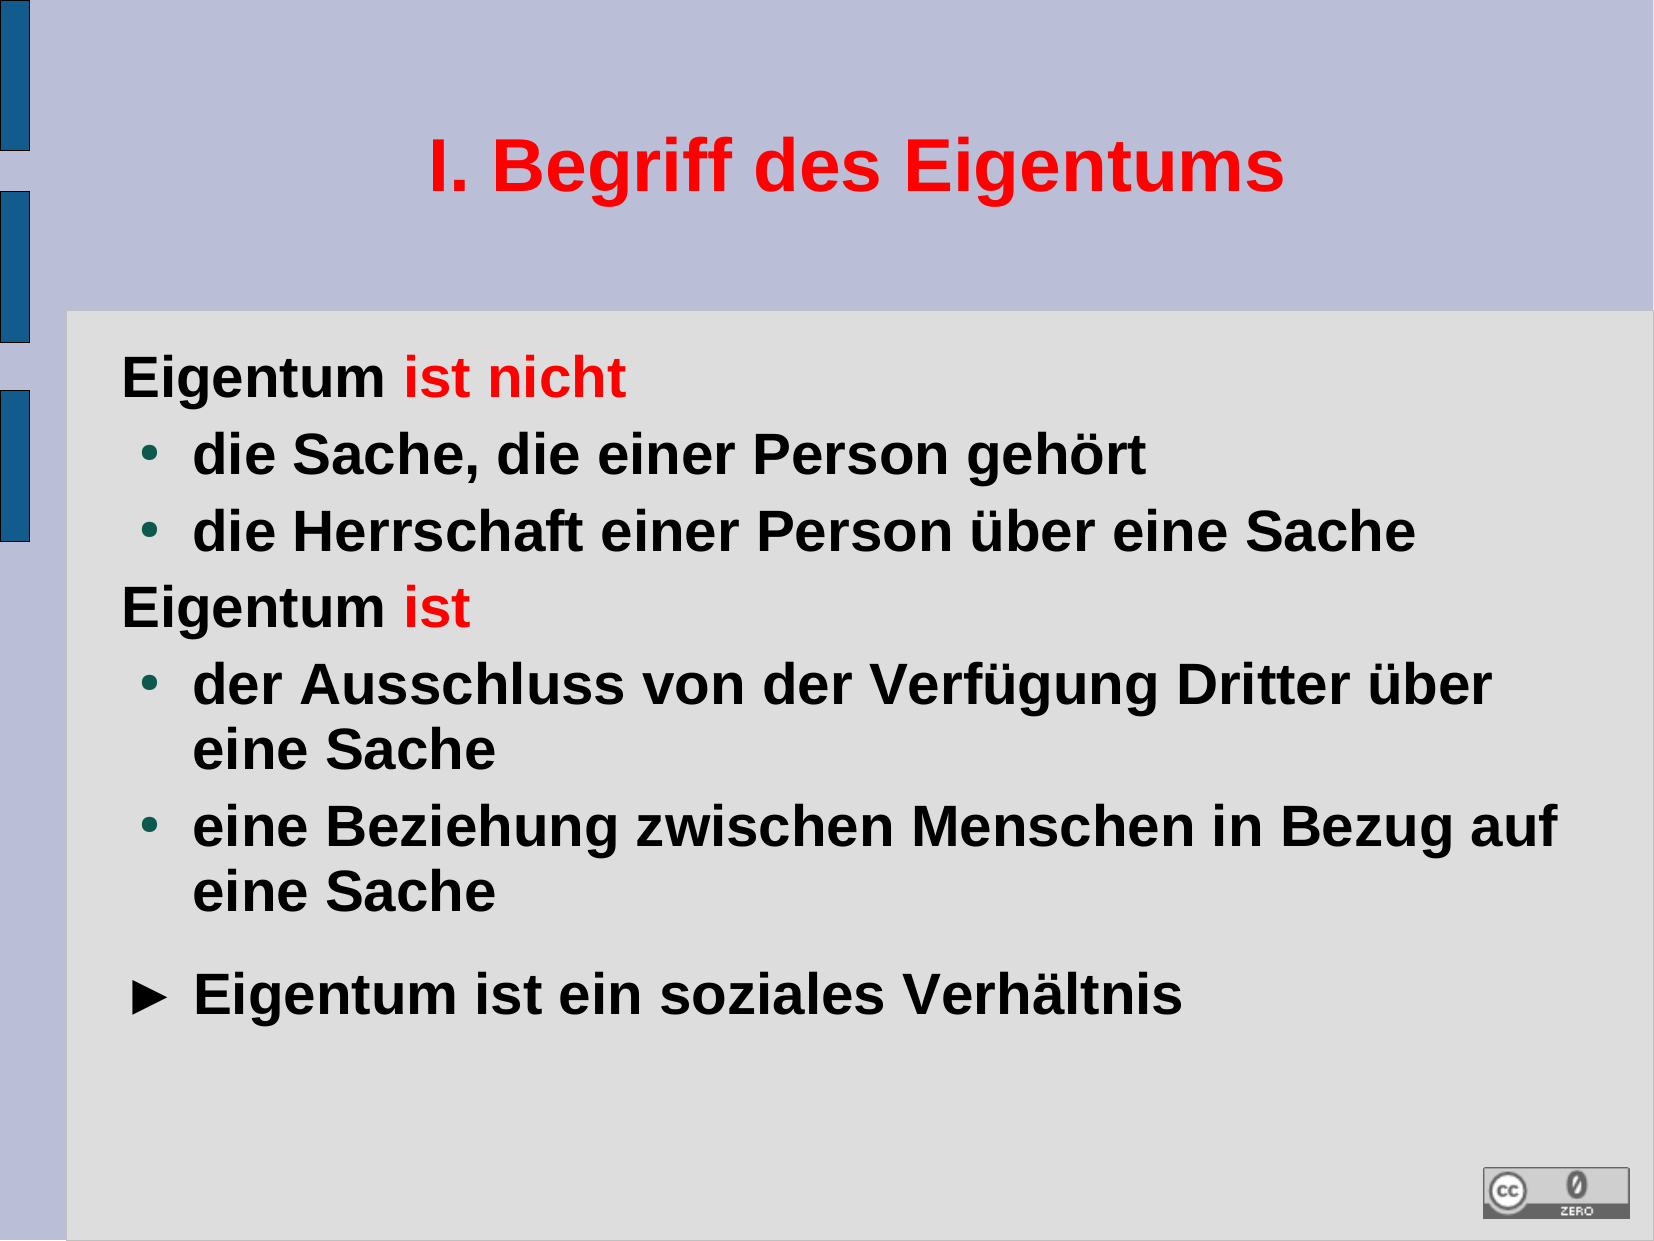

# I. Begriff des Eigentums
Eigentum ist nicht
die Sache, die einer Person gehört
die Herrschaft einer Person über eine Sache
Eigentum ist
der Ausschluss von der Verfügung Dritter über eine Sache
eine Beziehung zwischen Menschen in Bezug auf eine Sache
► Eigentum ist ein soziales Verhältnis